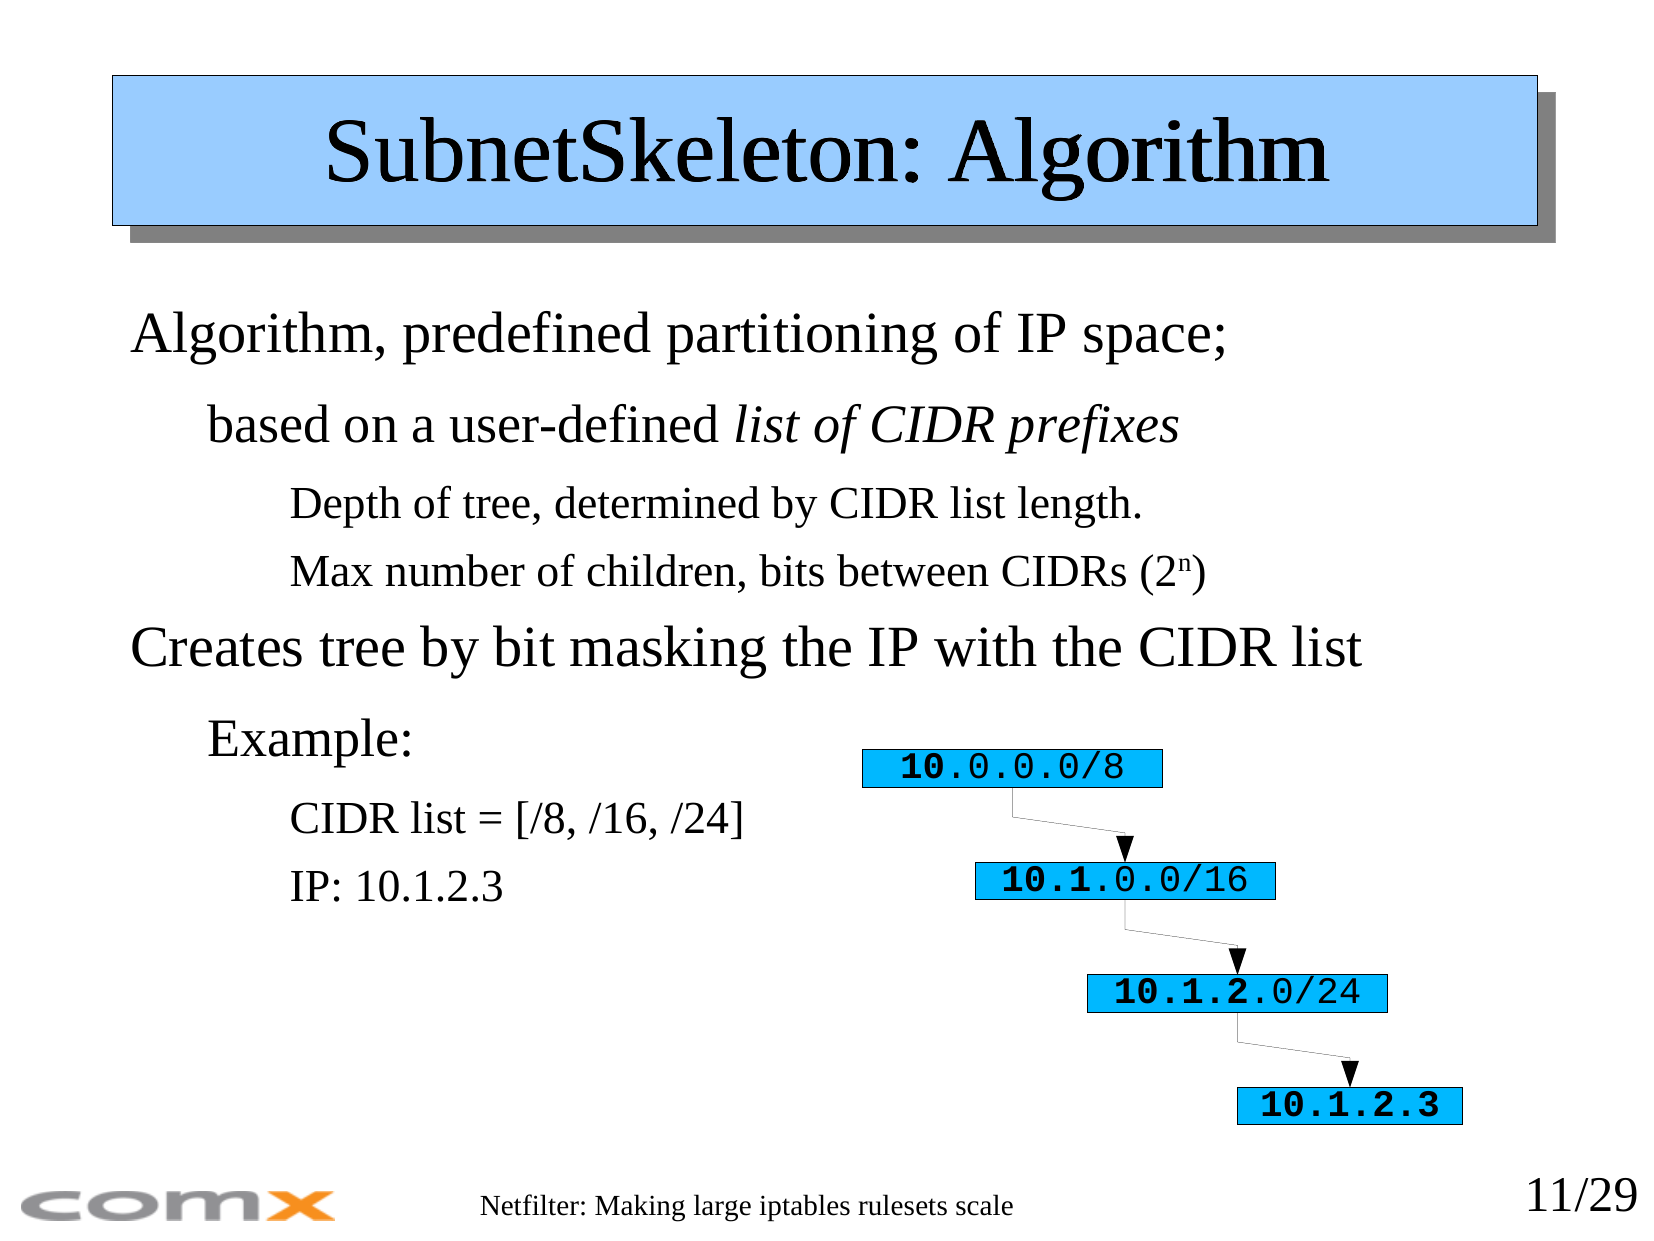

# SubnetSkeleton: Algorithm
Algorithm, predefined partitioning of IP space;
based on a user-defined list of CIDR prefixes
Depth of tree, determined by CIDR list length.
Max number of children, bits between CIDRs (2n)
Creates tree by bit masking the IP with the CIDR list
Example:
CIDR list = [/8, /16, /24]
IP: 10.1.2.3
10.0.0.0/8
10.1.0.0/16
10.1.2.0/24
10.1.2.3